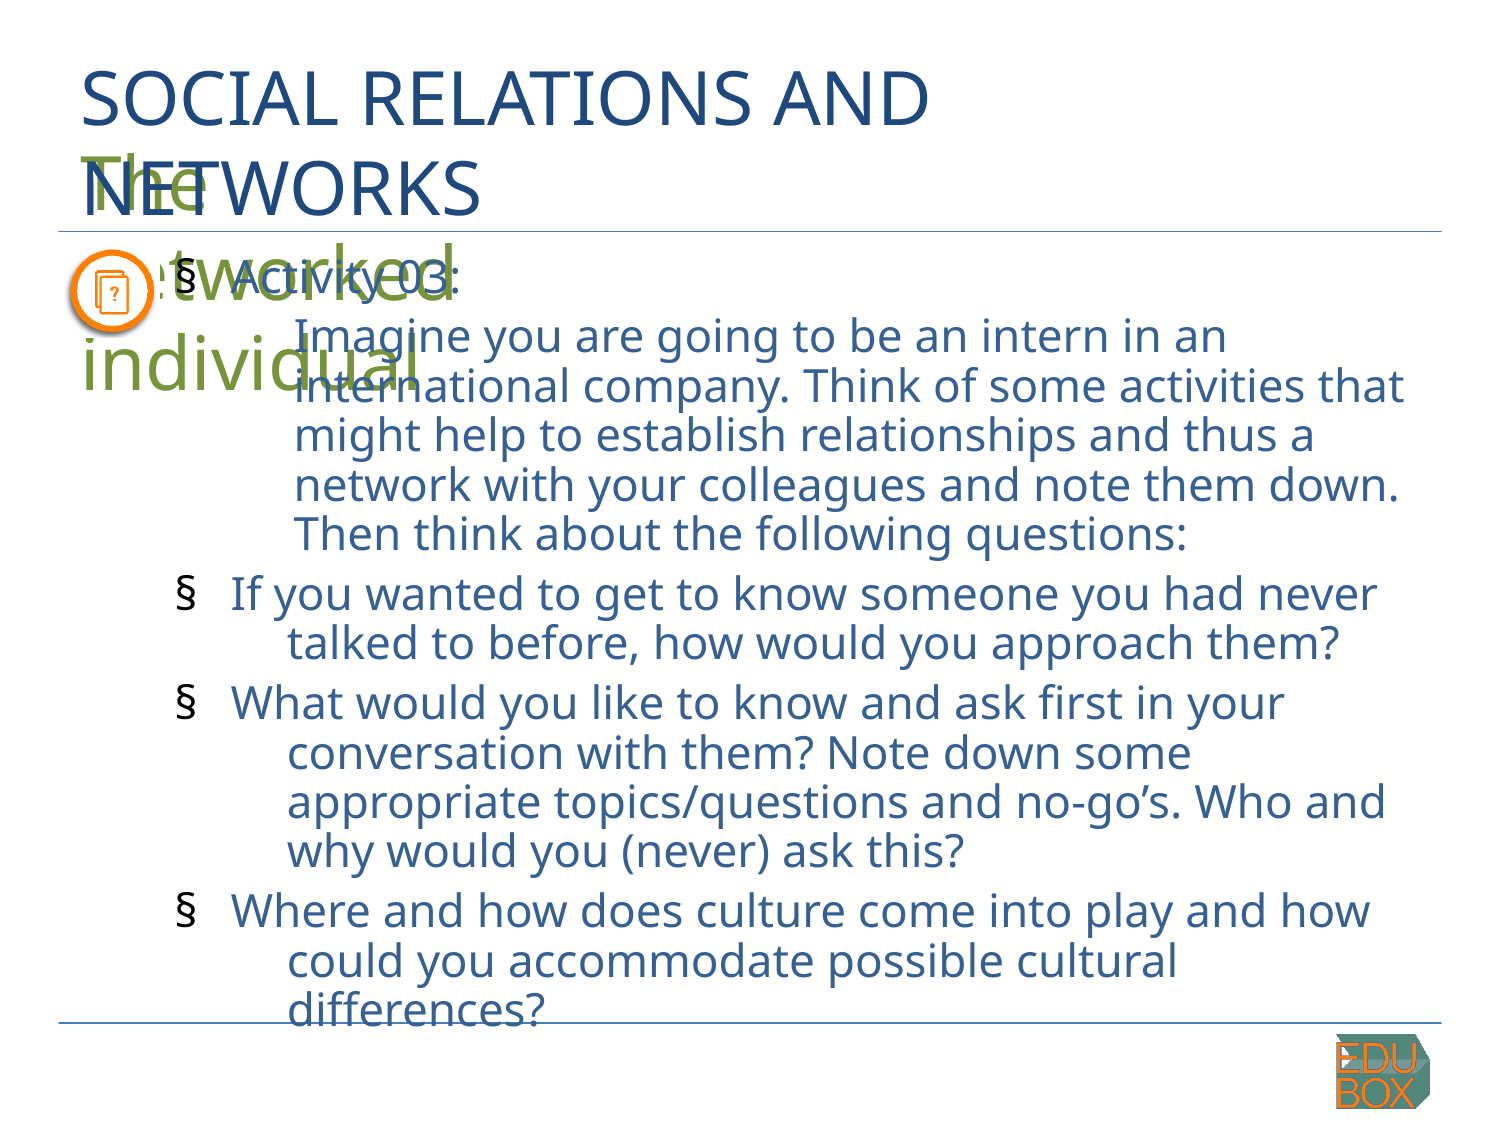

SOCIAL RELATIONS AND NETWORKS
# The networked individual
Activity 03:
Imagine you are going to be an intern in an international company. Think of some activities that might help to establish relationships and thus a network with your colleagues and note them down. Then think about the following questions:
If you wanted to get to know someone you had never talked to before, how would you approach them?
What would you like to know and ask first in your conversation with them? Note down some appropriate topics/questions and no-go’s. Who and why would you (never) ask this?
Where and how does culture come into play and how could you accommodate possible cultural differences?